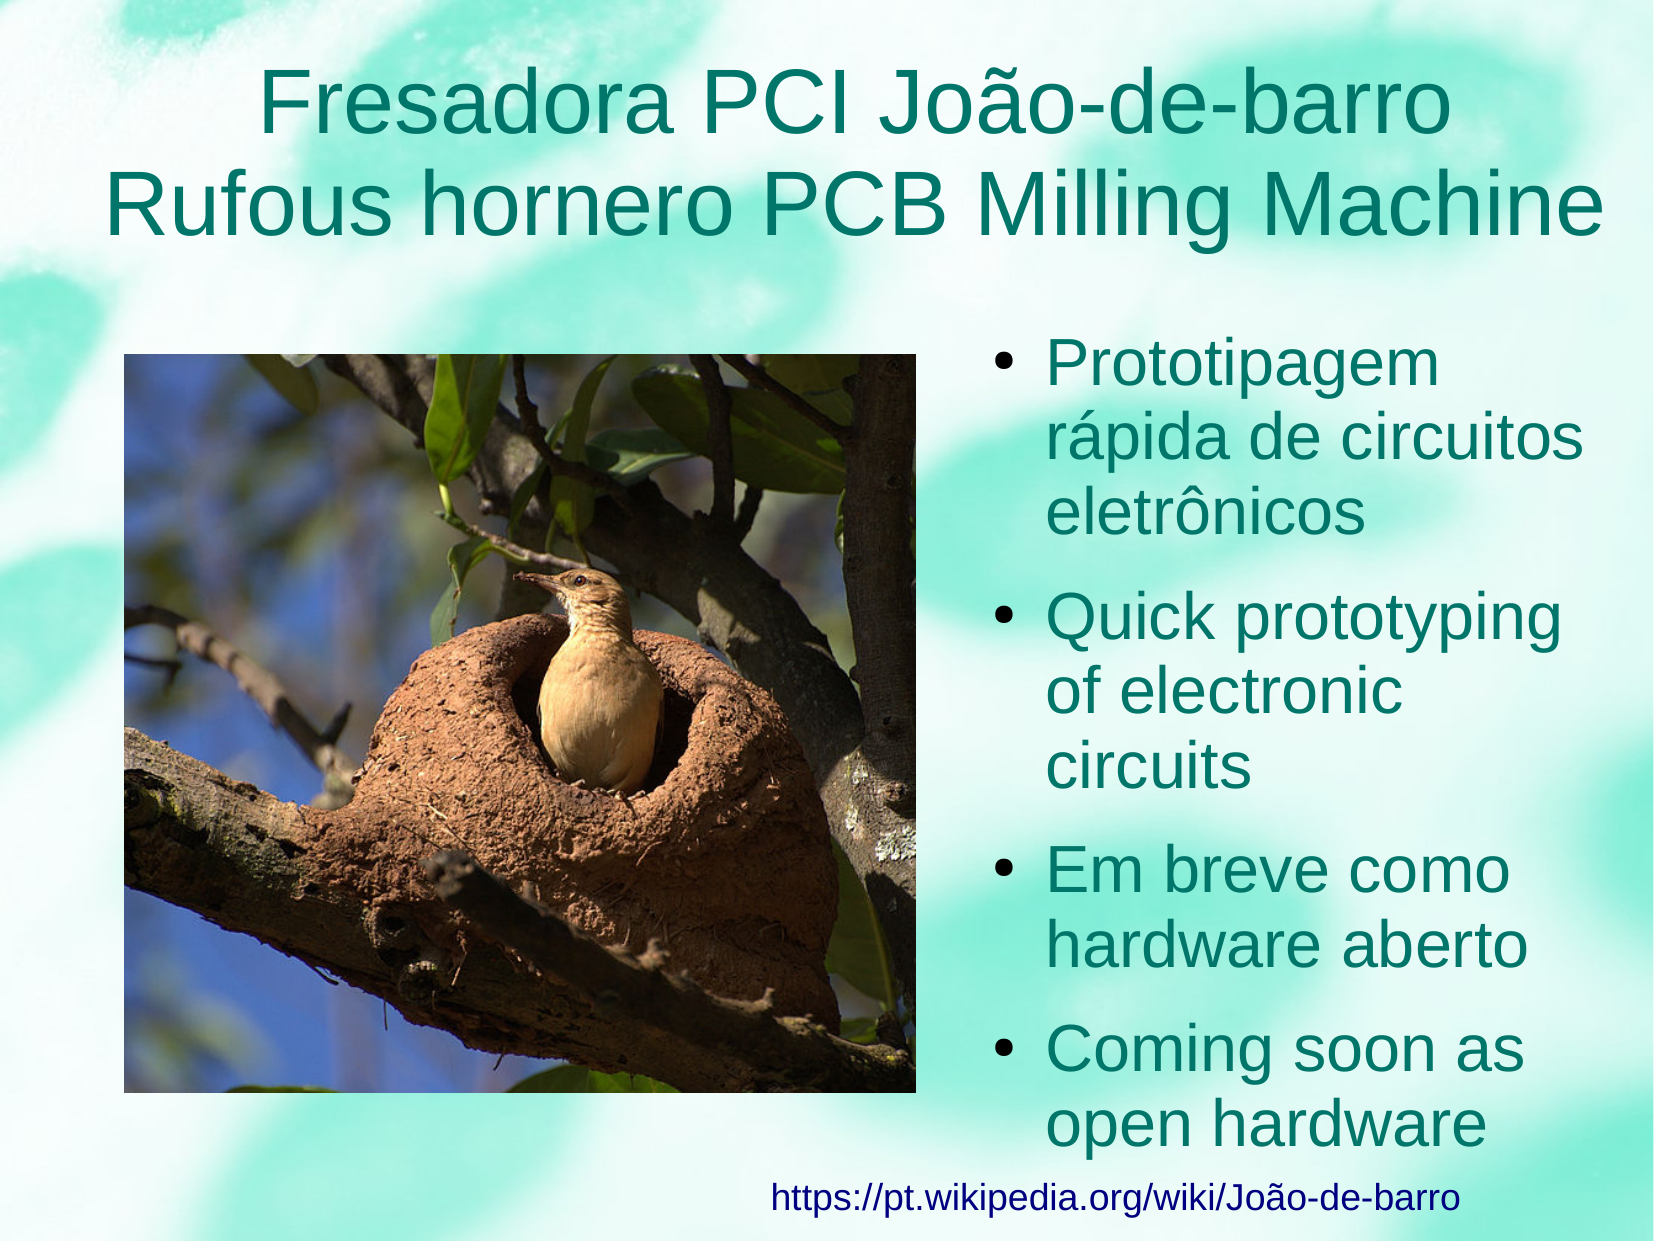

# Fresadora PCI João-de-barro Rufous hornero PCB Milling Machine
Prototipagem rápida de circuitos eletrônicos
Quick prototyping of electronic circuits
Em breve como hardware aberto
Coming soon as open hardware
https://pt.wikipedia.org/wiki/João-de-barro